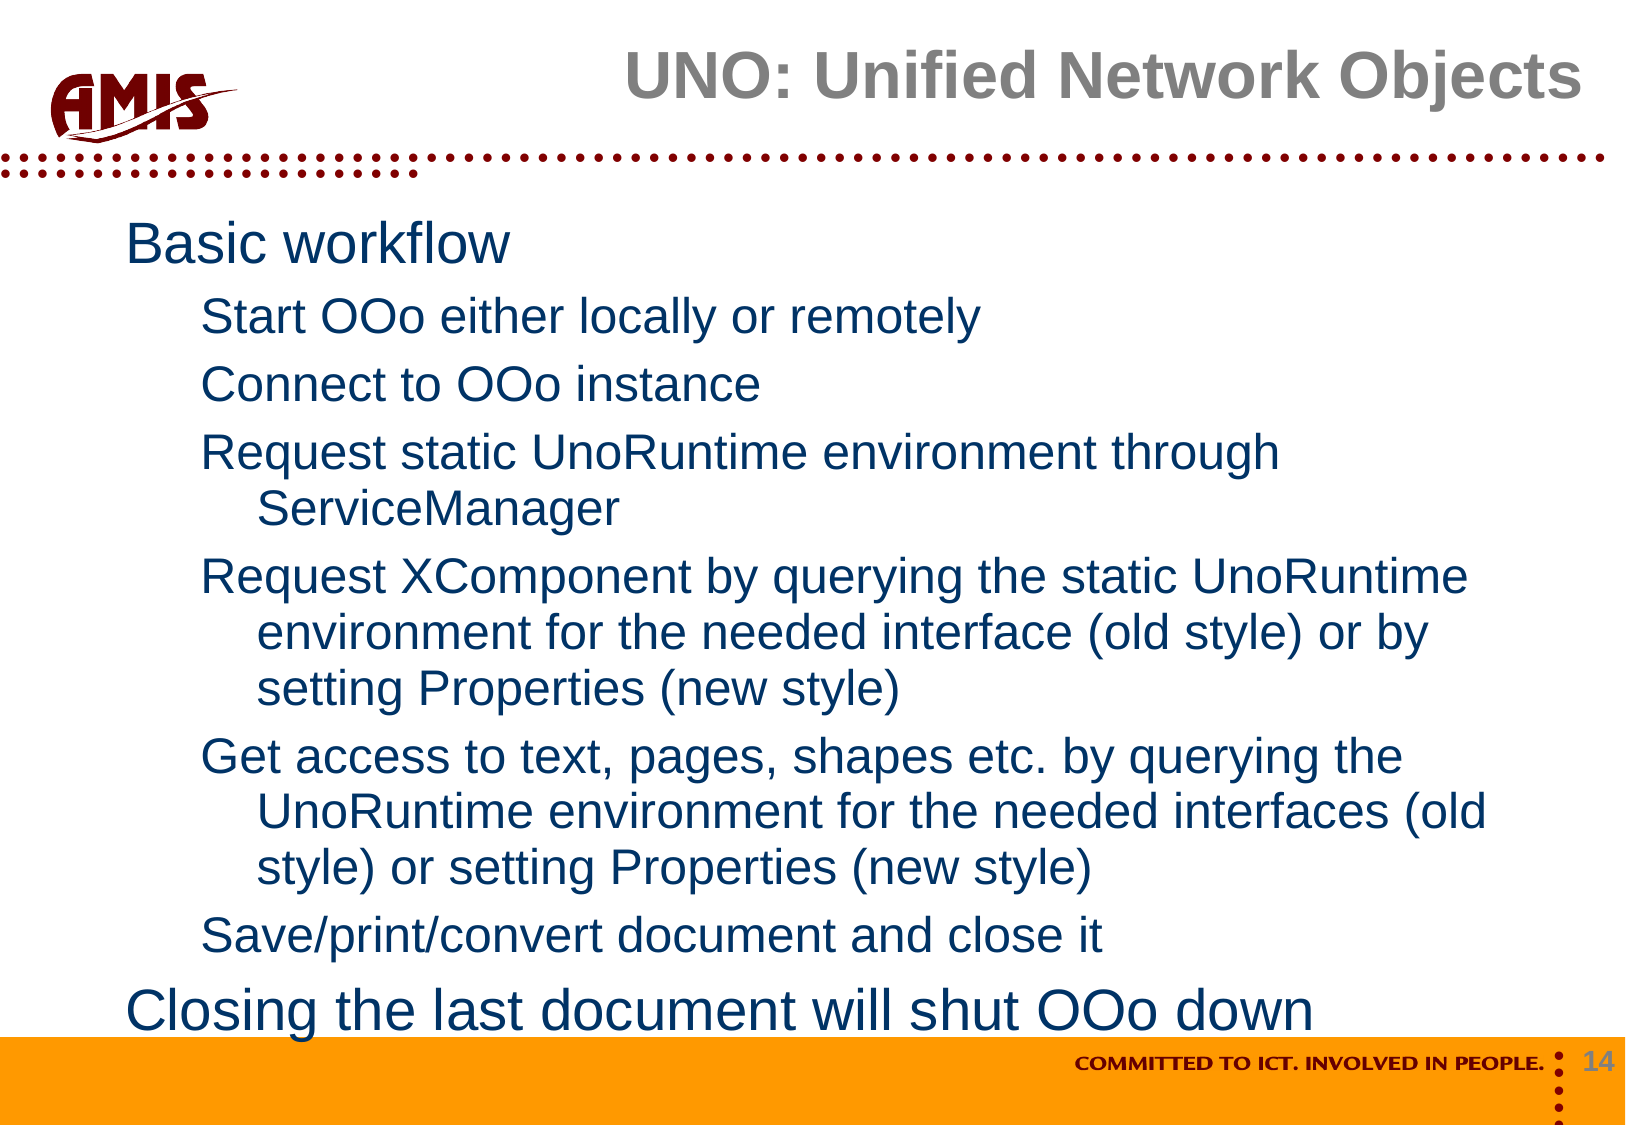

# UNO: Unified Network Objects
Basic workflow
Start OOo either locally or remotely
Connect to OOo instance
Request static UnoRuntime environment through ServiceManager
Request XComponent by querying the static UnoRuntime environment for the needed interface (old style) or by setting Properties (new style)
Get access to text, pages, shapes etc. by querying the UnoRuntime environment for the needed interfaces (old style) or setting Properties (new style)
Save/print/convert document and close it
Closing the last document will shut OOo down